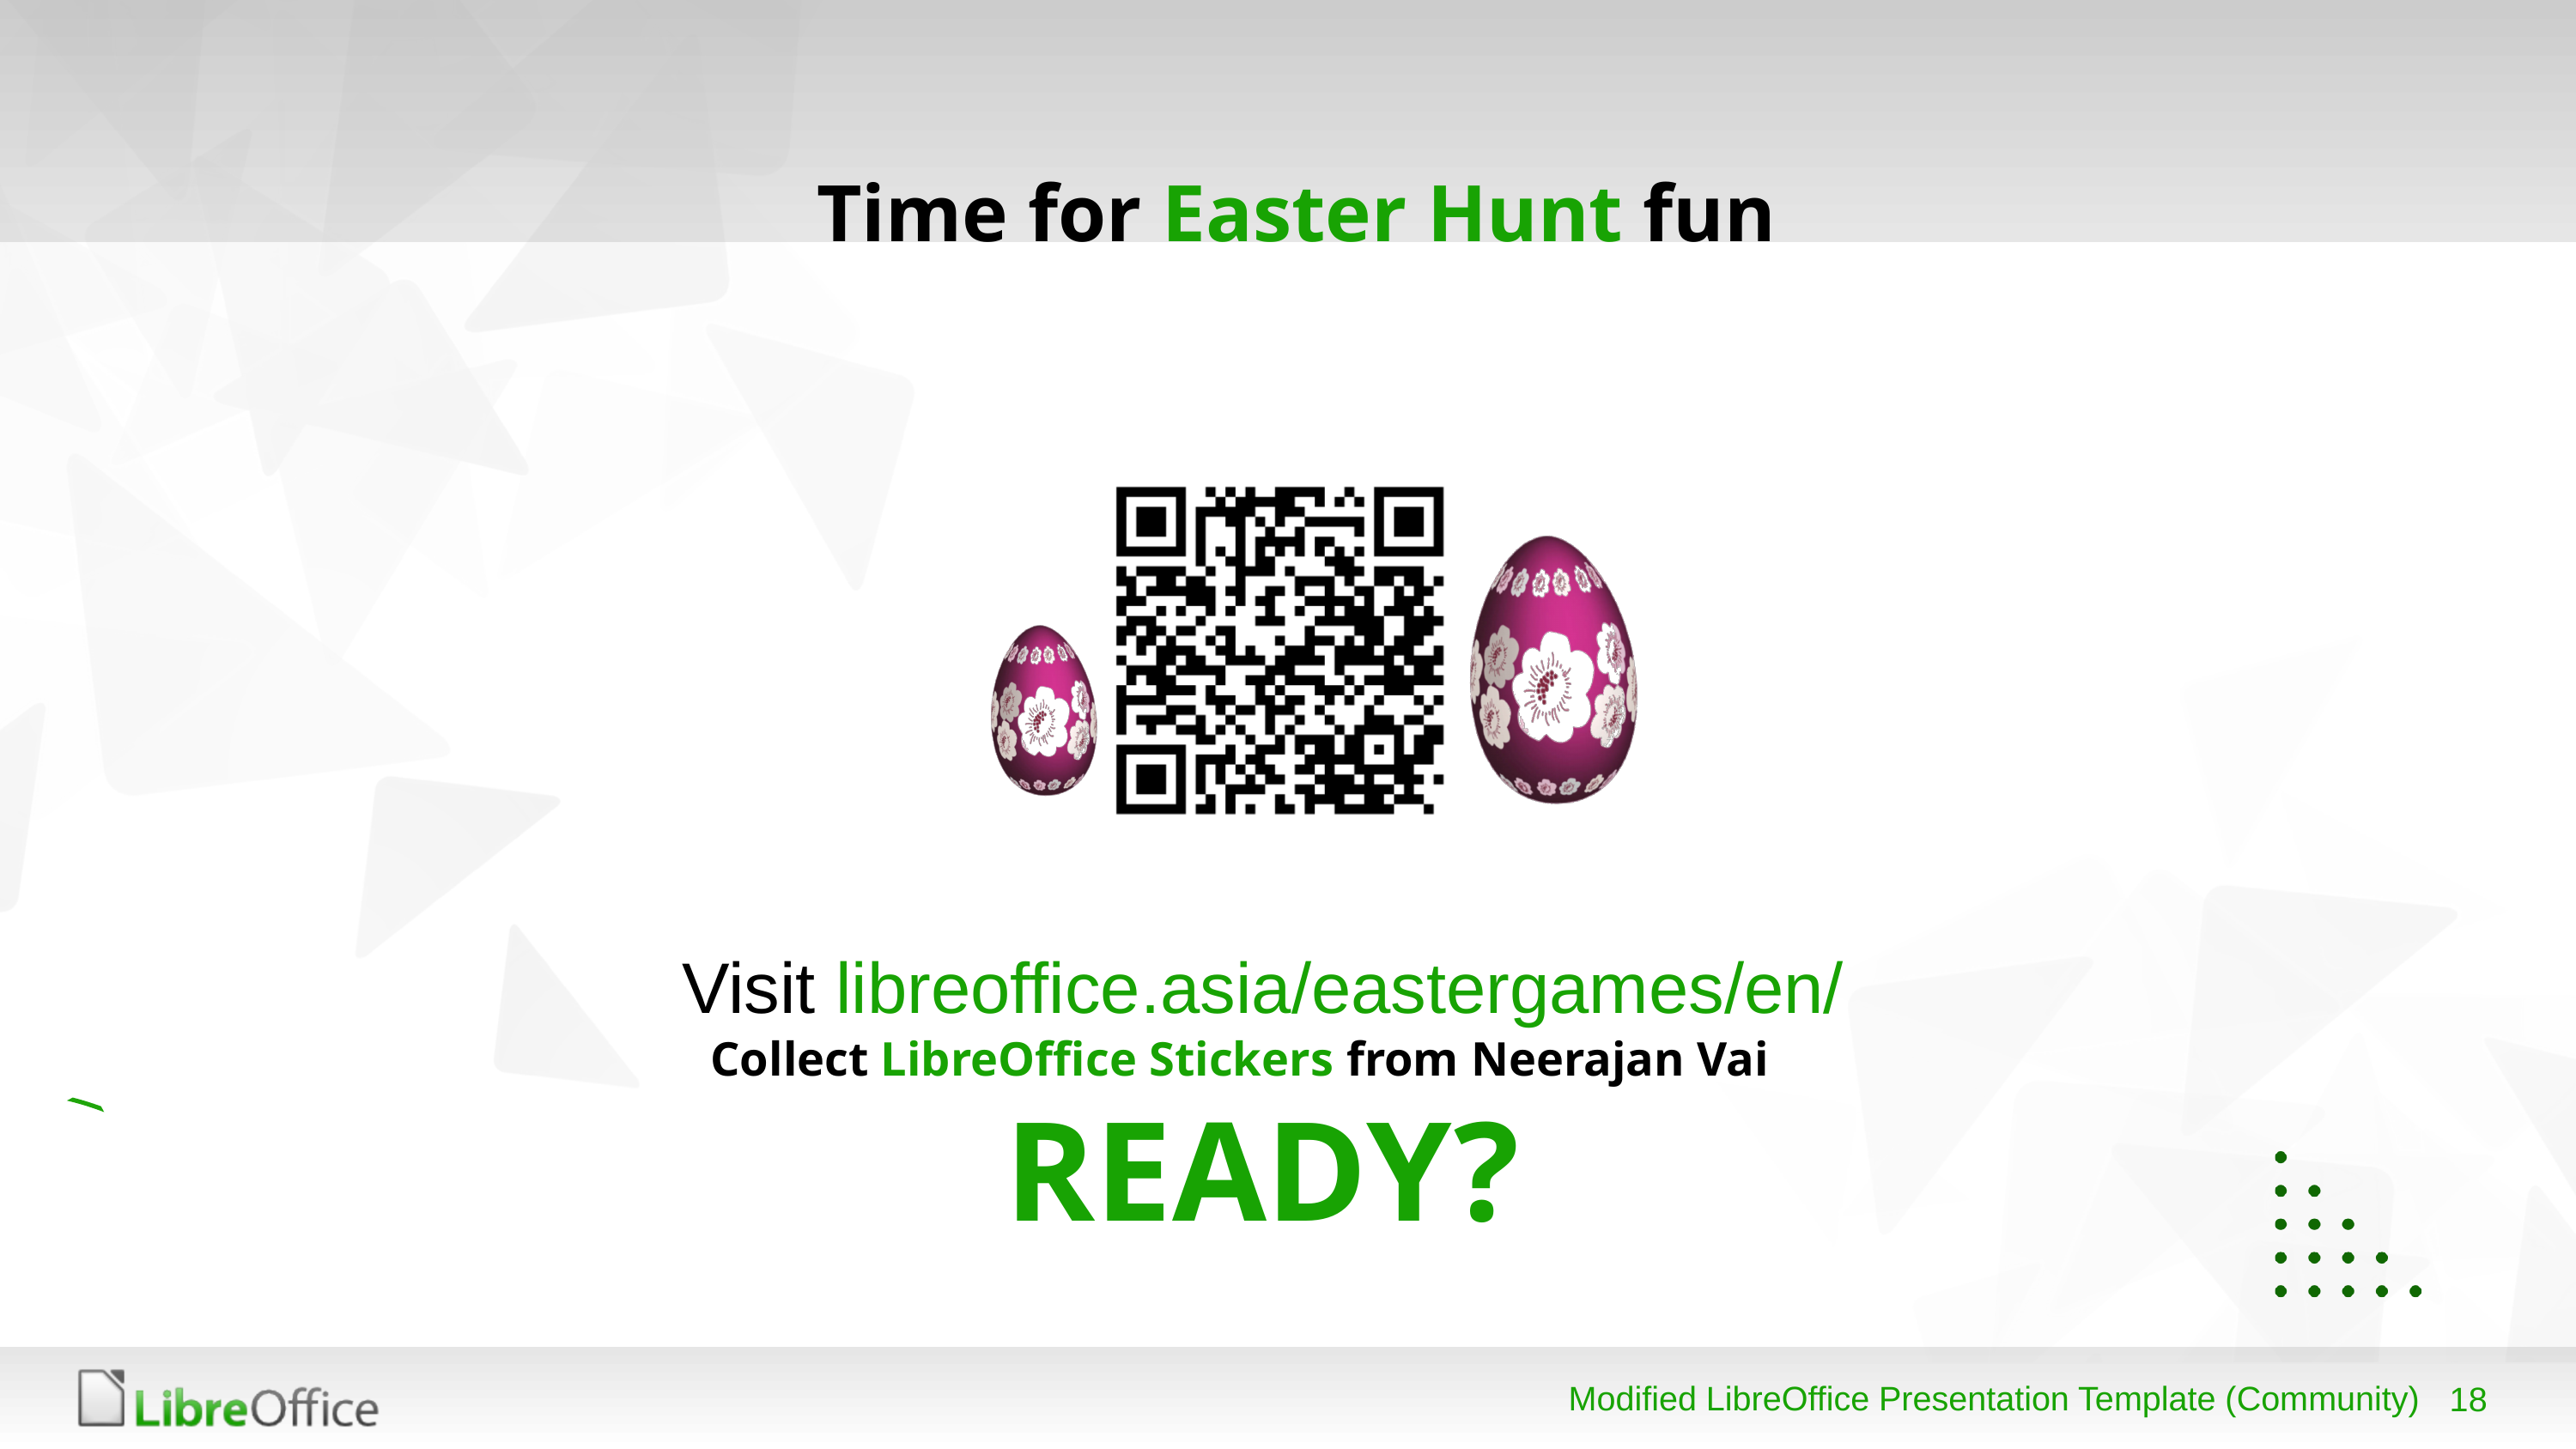

Time for Easter Hunt fun
Visit libreoffice.asia/eastergames/en/
Collect LibreOffice Stickers from Neerajan Vai
READY?
Modified LibreOffice Presentation Template (Community)
18